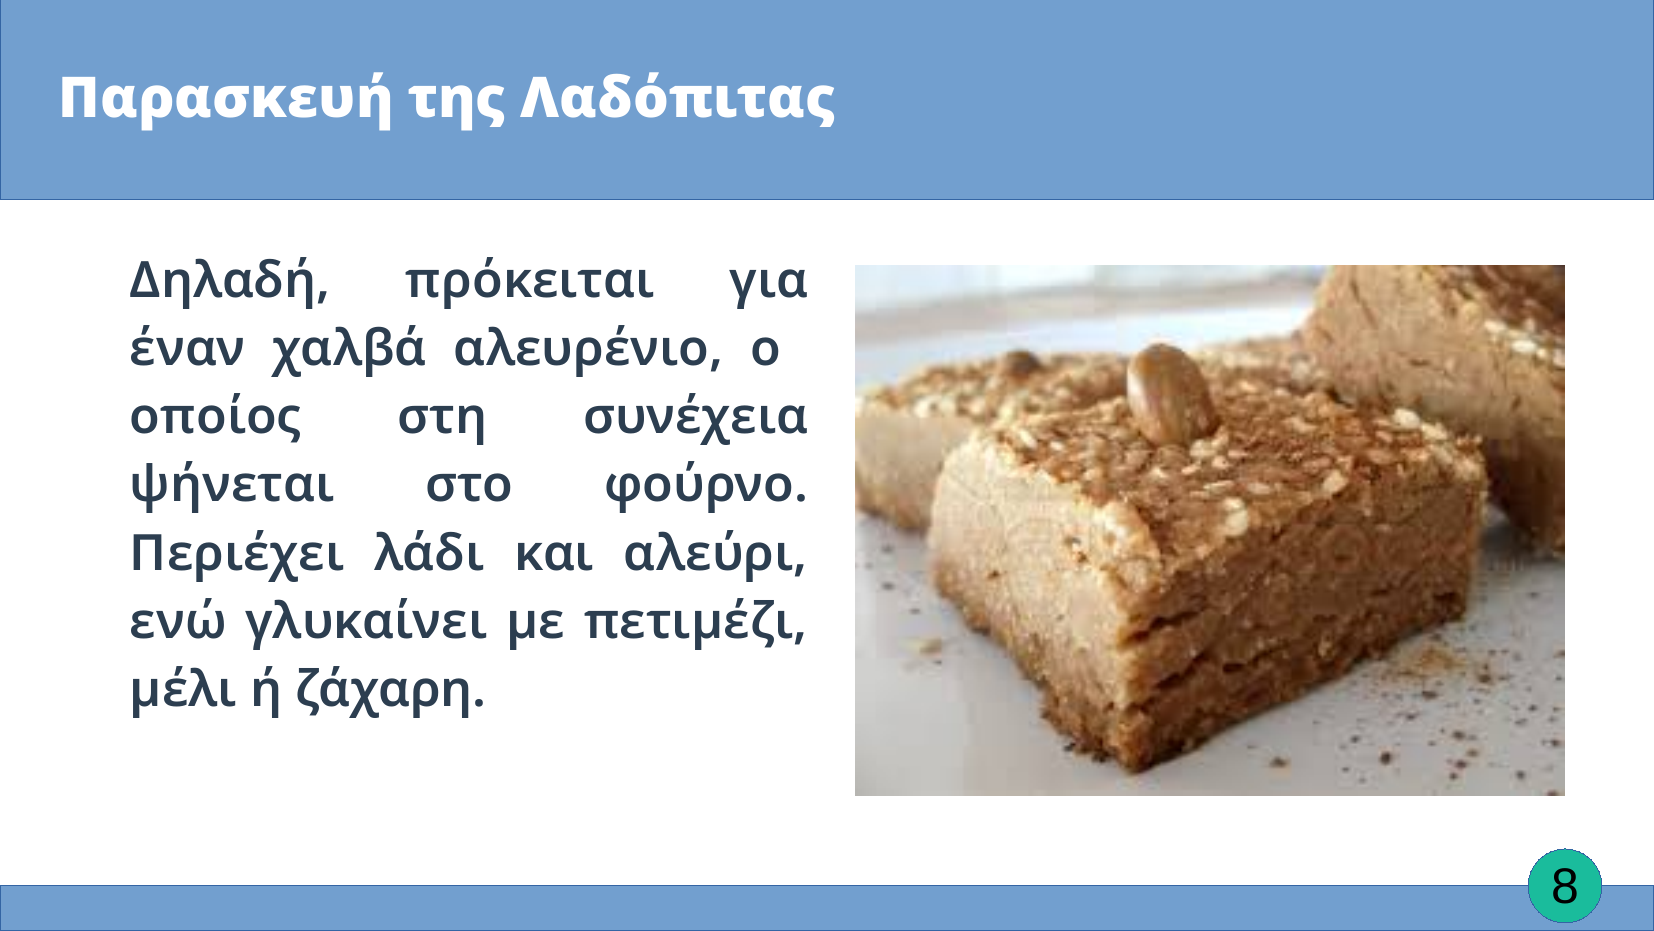

# Παρασκευή της Λαδόπιτας
Δηλαδή, πρόκειται για έναν χαλβά αλευρένιο, ο οποίος στη συνέχεια ψήνεται στο φούρνο. Περιέχει λάδι και αλεύρι, ενώ γλυκαίνει με πετιμέζι, μέλι ή ζάχαρη.